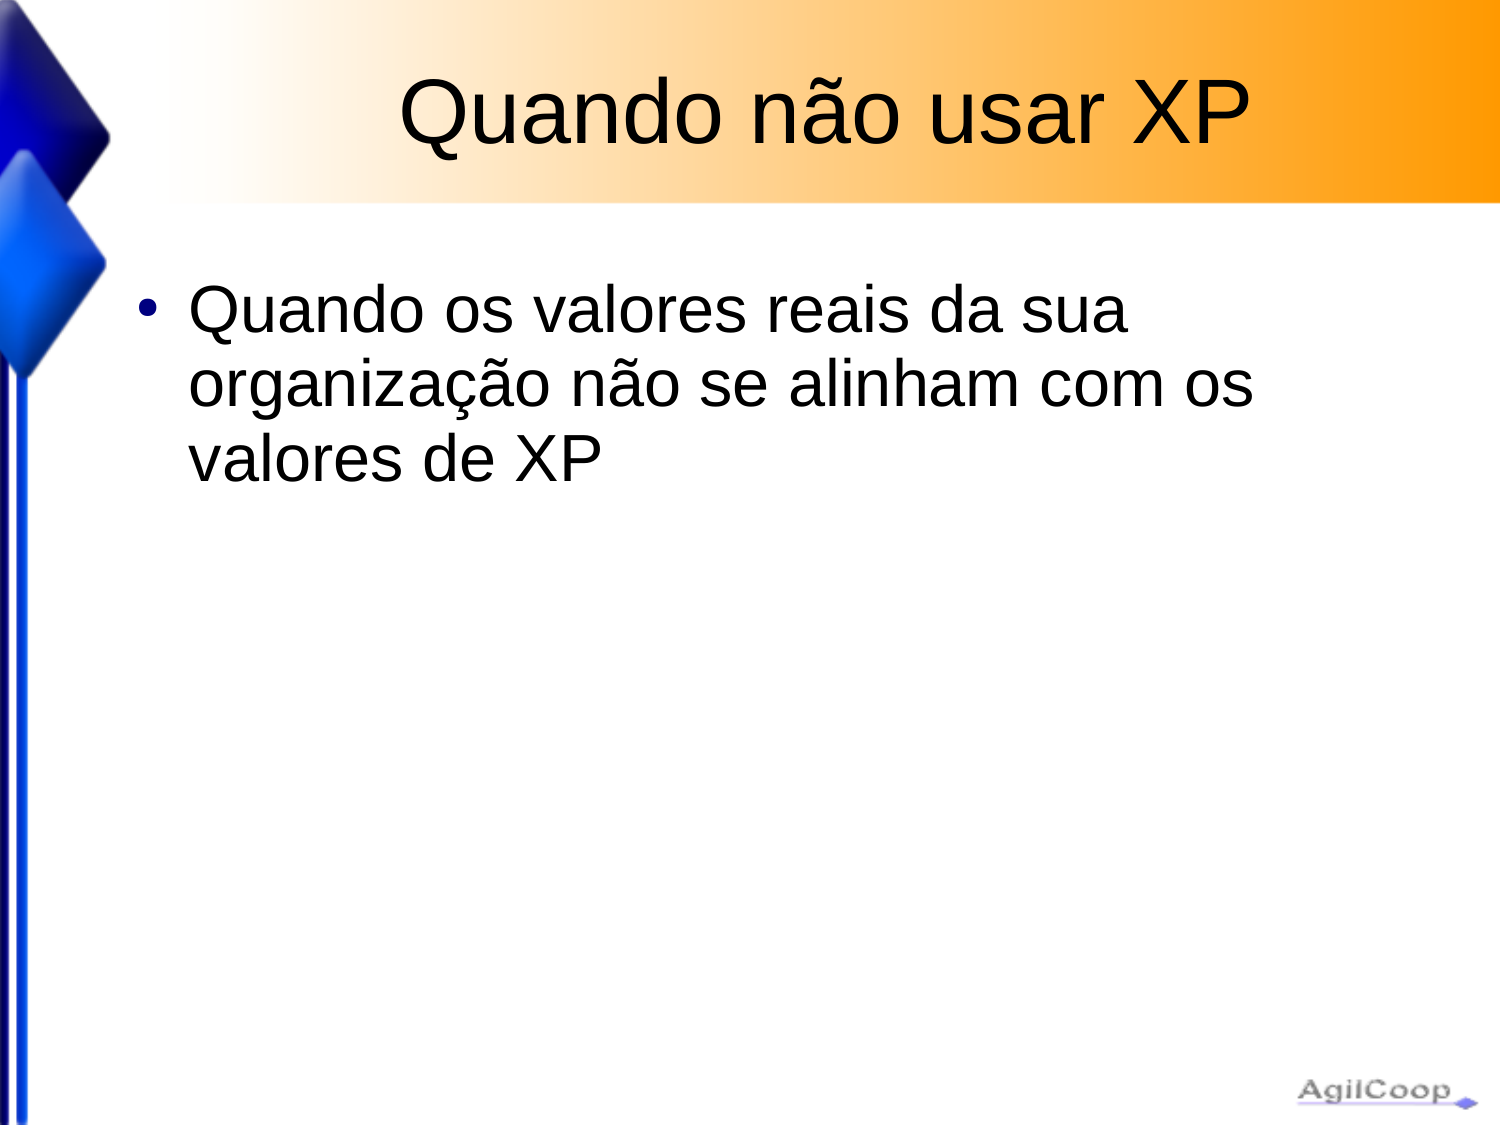

# Quando não usar XP
Quando os valores reais da sua organização não se alinham com os valores de XP
Copyleft AgilCoop 2007
61